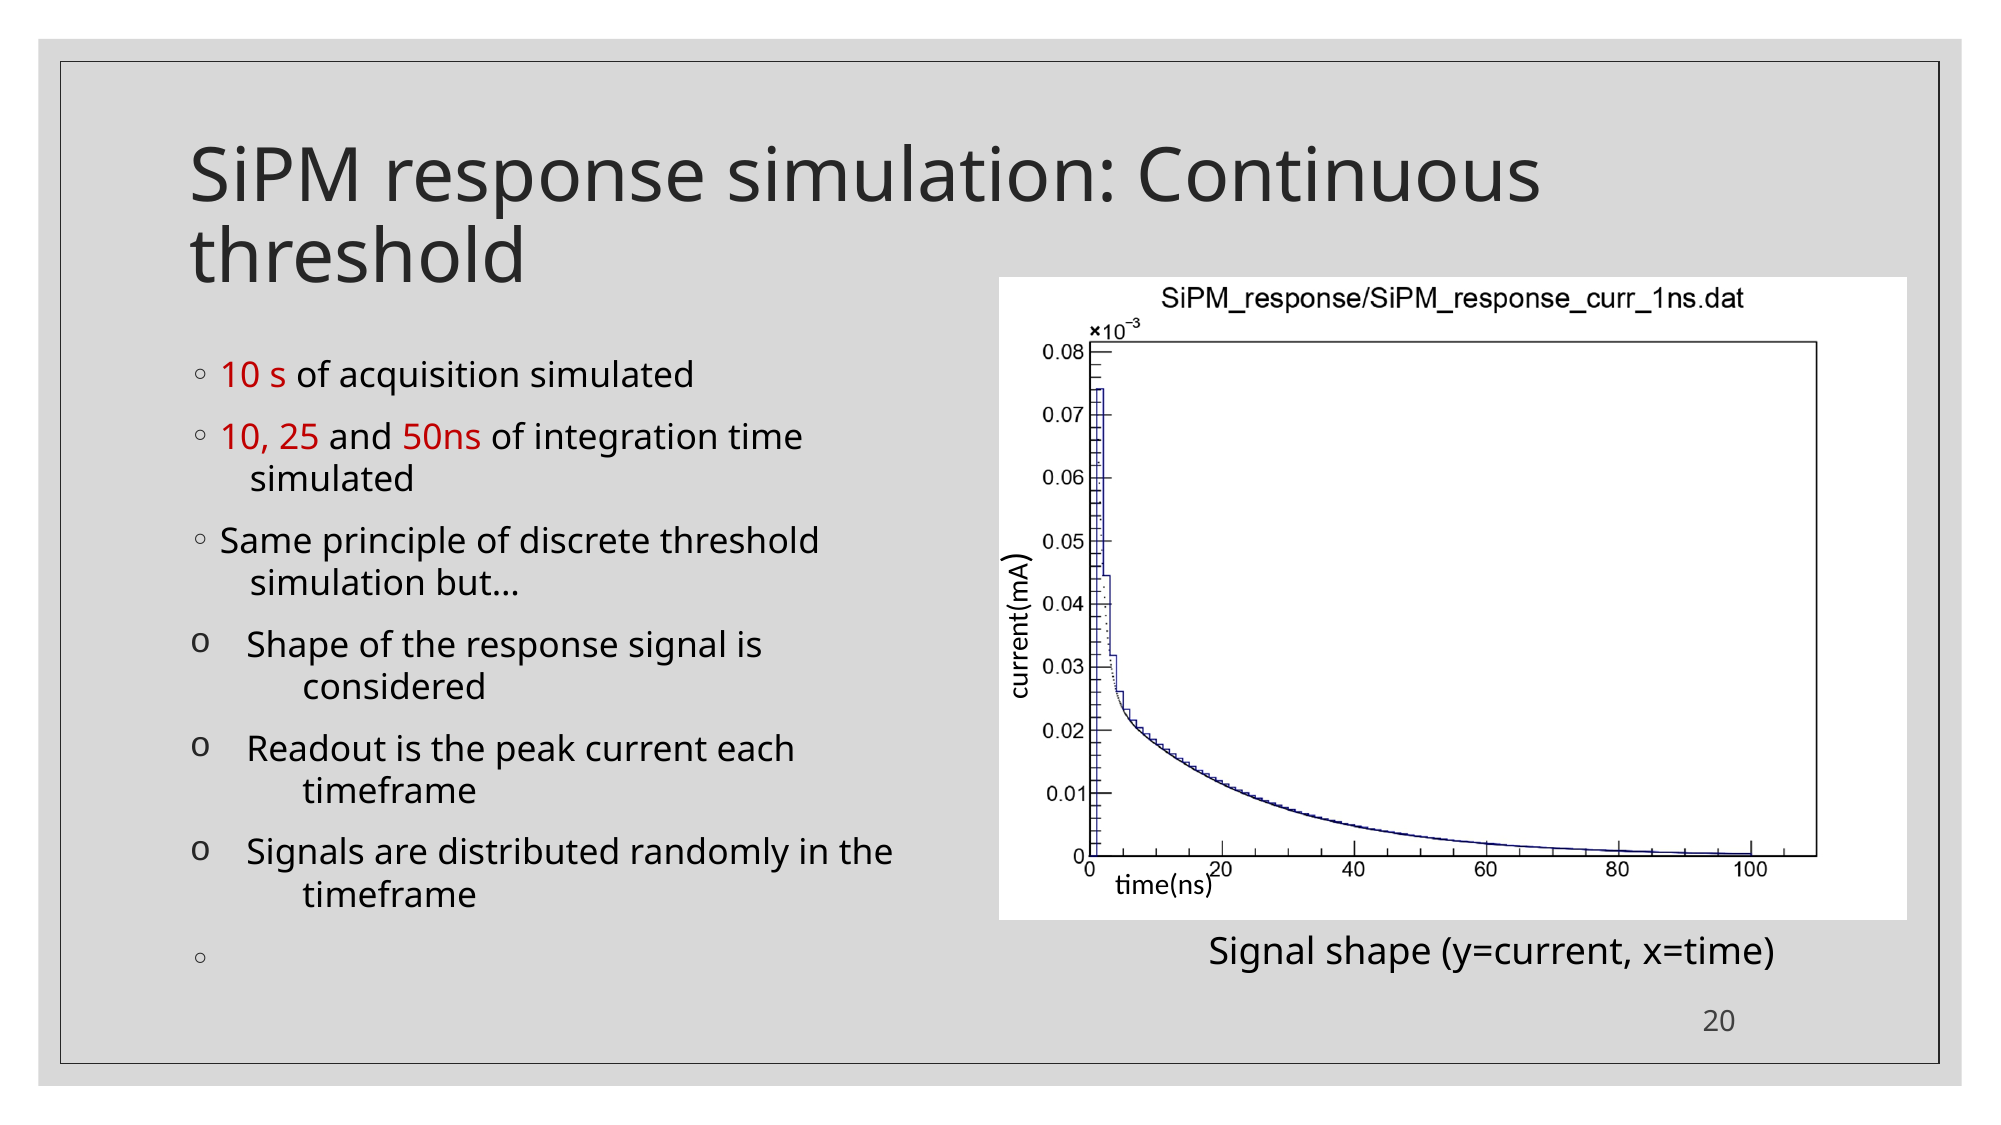

# SiPM response simulation: Continuous threshold
10 s of acquisition simulated
10, 25 and 50ns of integration time simulated
Same principle of discrete threshold simulation but…
Shape of the response signal is considered
Readout is the peak current each timeframe
Signals are distributed randomly in the timeframe
current(mA)
time(ns)
Signal shape (y=current, x=time)